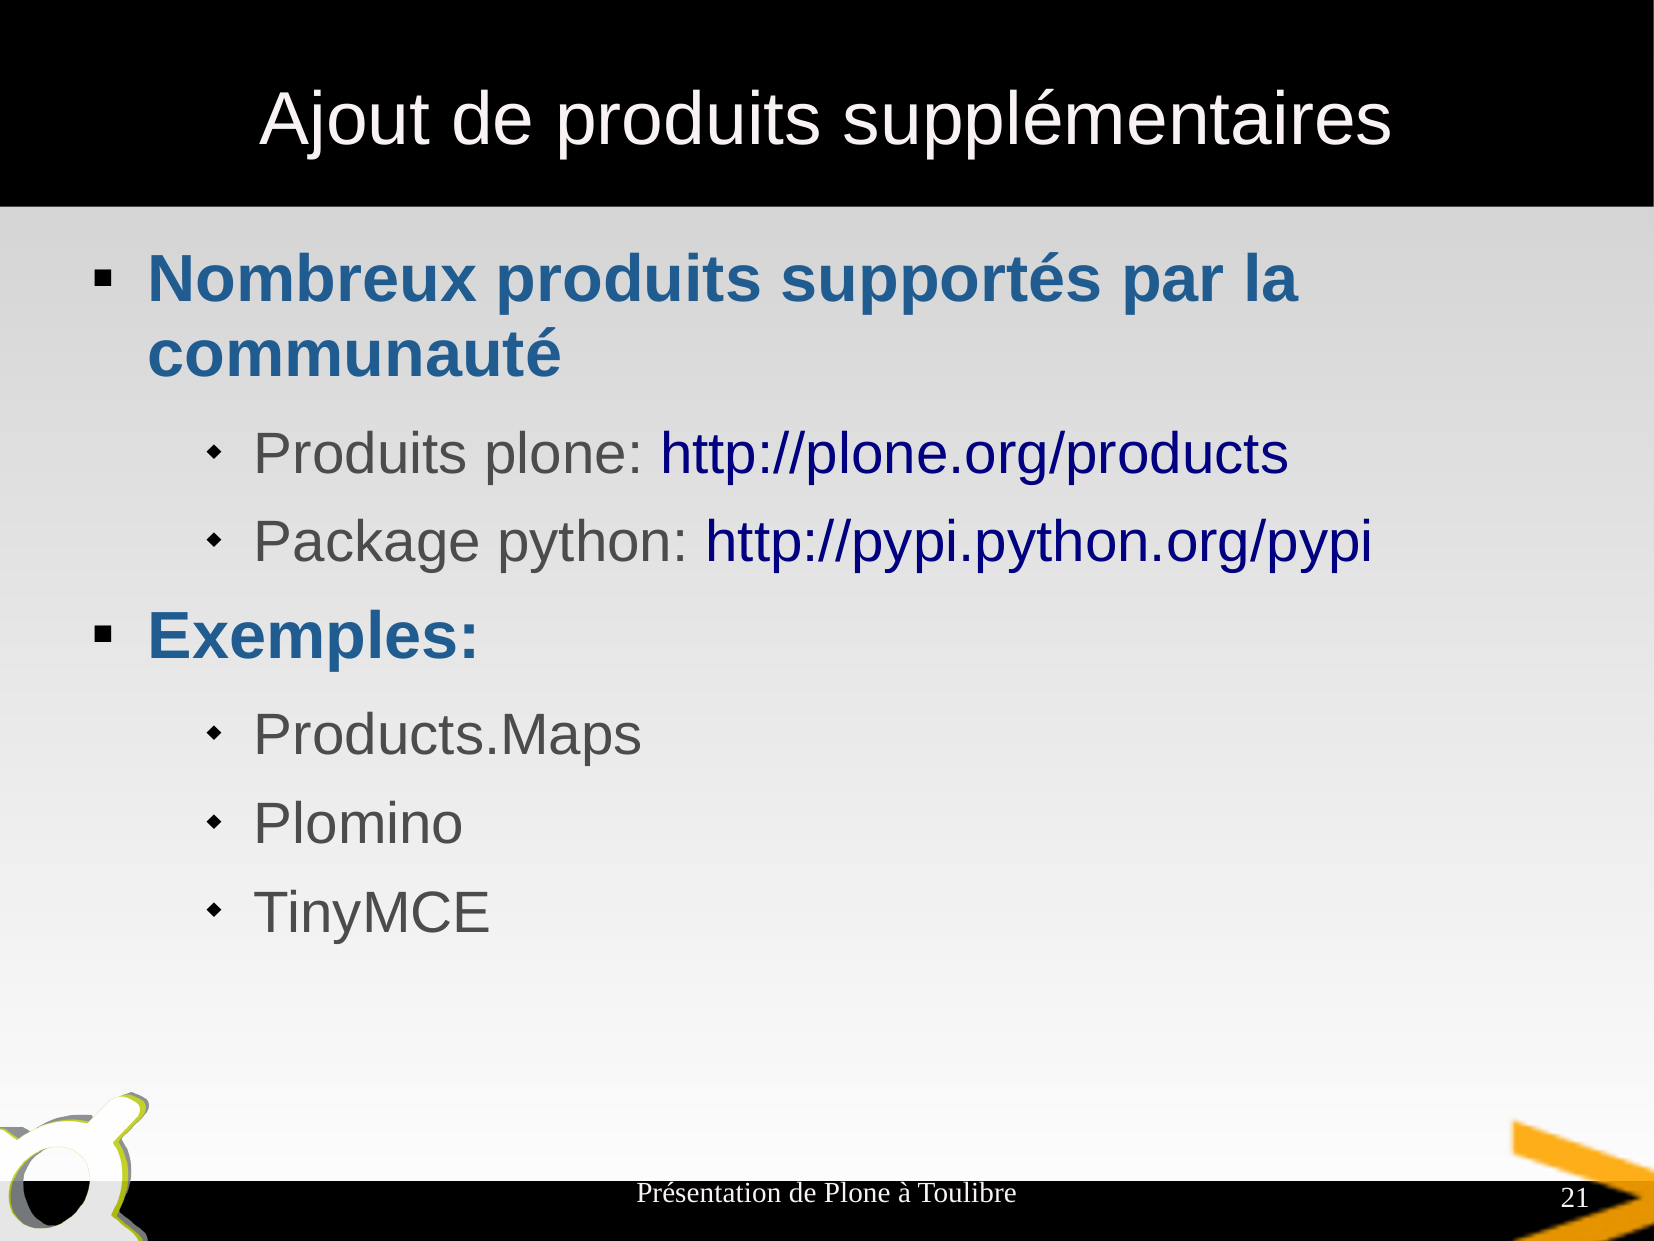

# Ajout de produits supplémentaires
Nombreux produits supportés par la communauté
Produits plone: http://plone.org/products
Package python: http://pypi.python.org/pypi
Exemples:
Products.Maps
Plomino
TinyMCE
Présentation de Plone à Toulibre
21